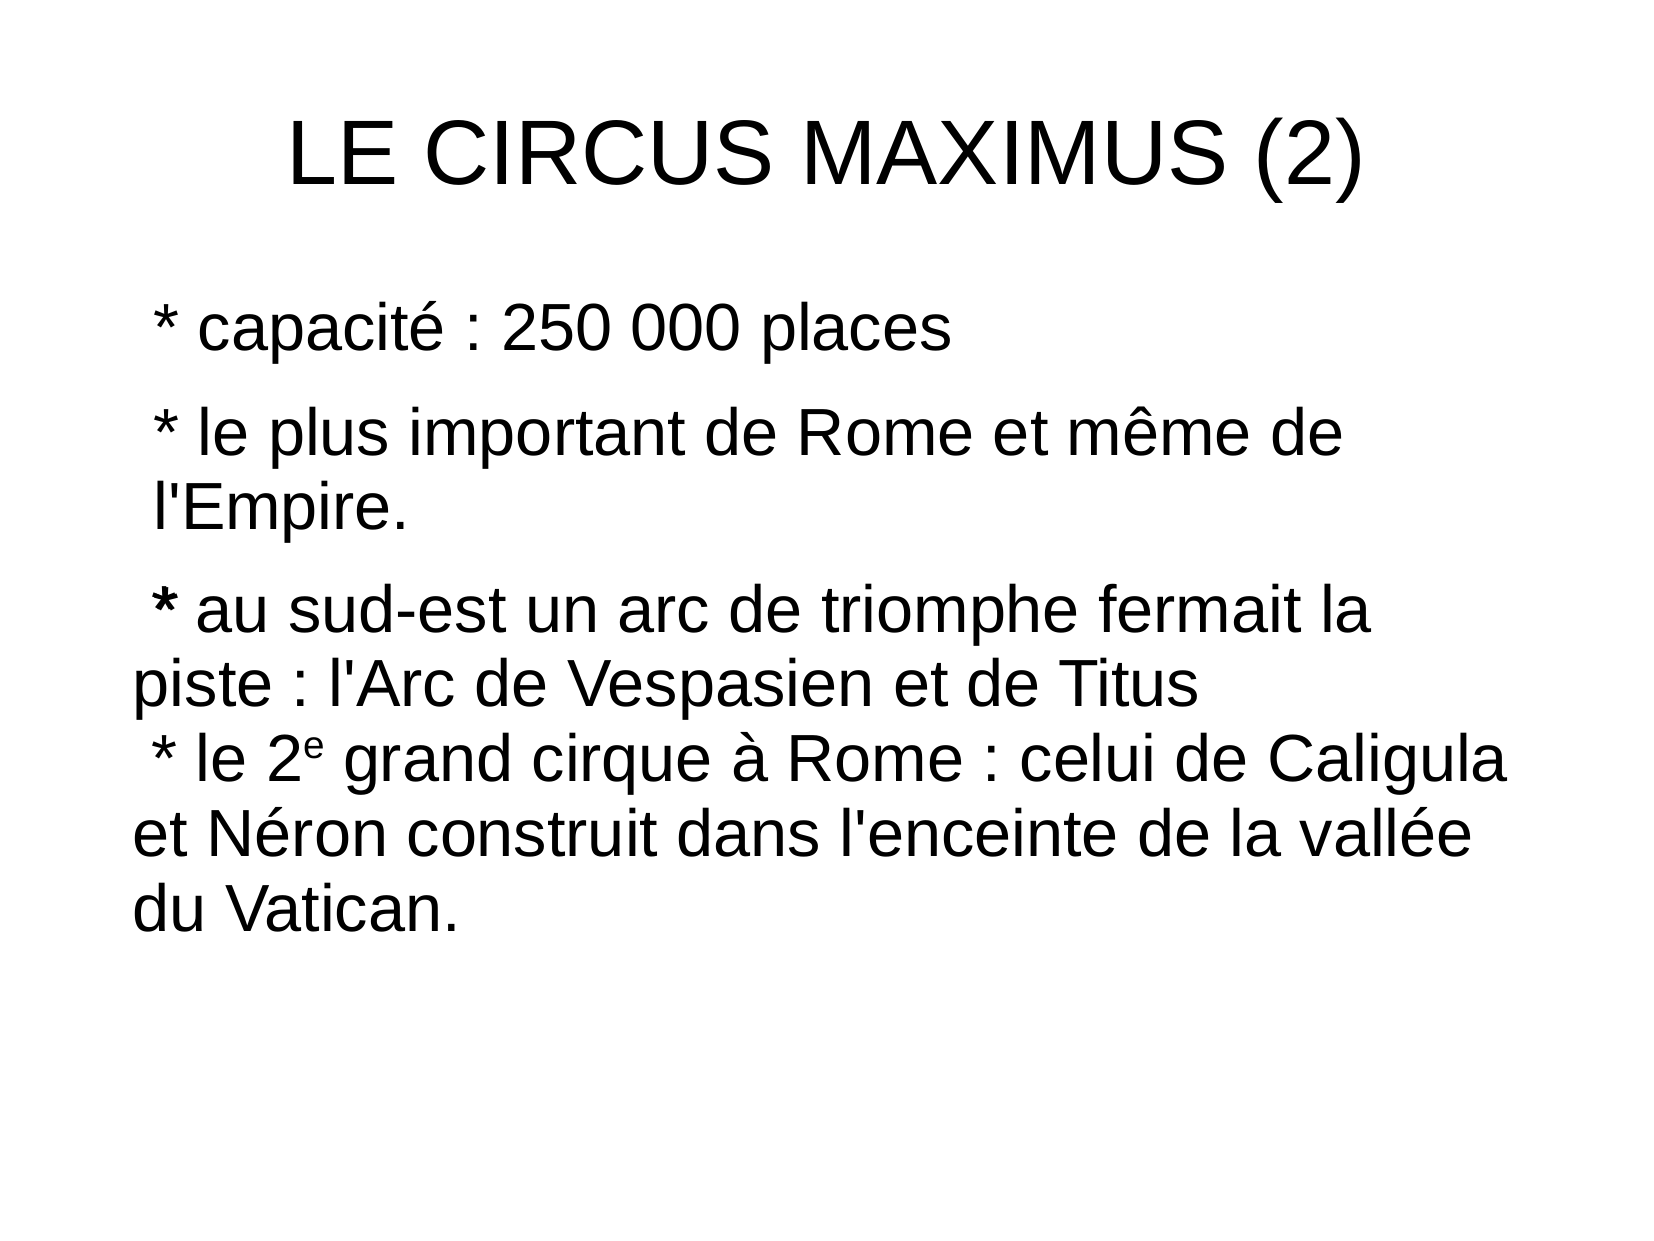

LE CIRCUS MAXIMUS (2)
# * capacité : 250 000 places
* le plus important de Rome et même de l'Empire.
*
 * au sud-est un arc de triomphe fermait la piste : l'Arc de Vespasien et de Titus
 * le 2e grand cirque à Rome : celui de Caligula et Néron construit dans l'enceinte de la vallée du Vatican.